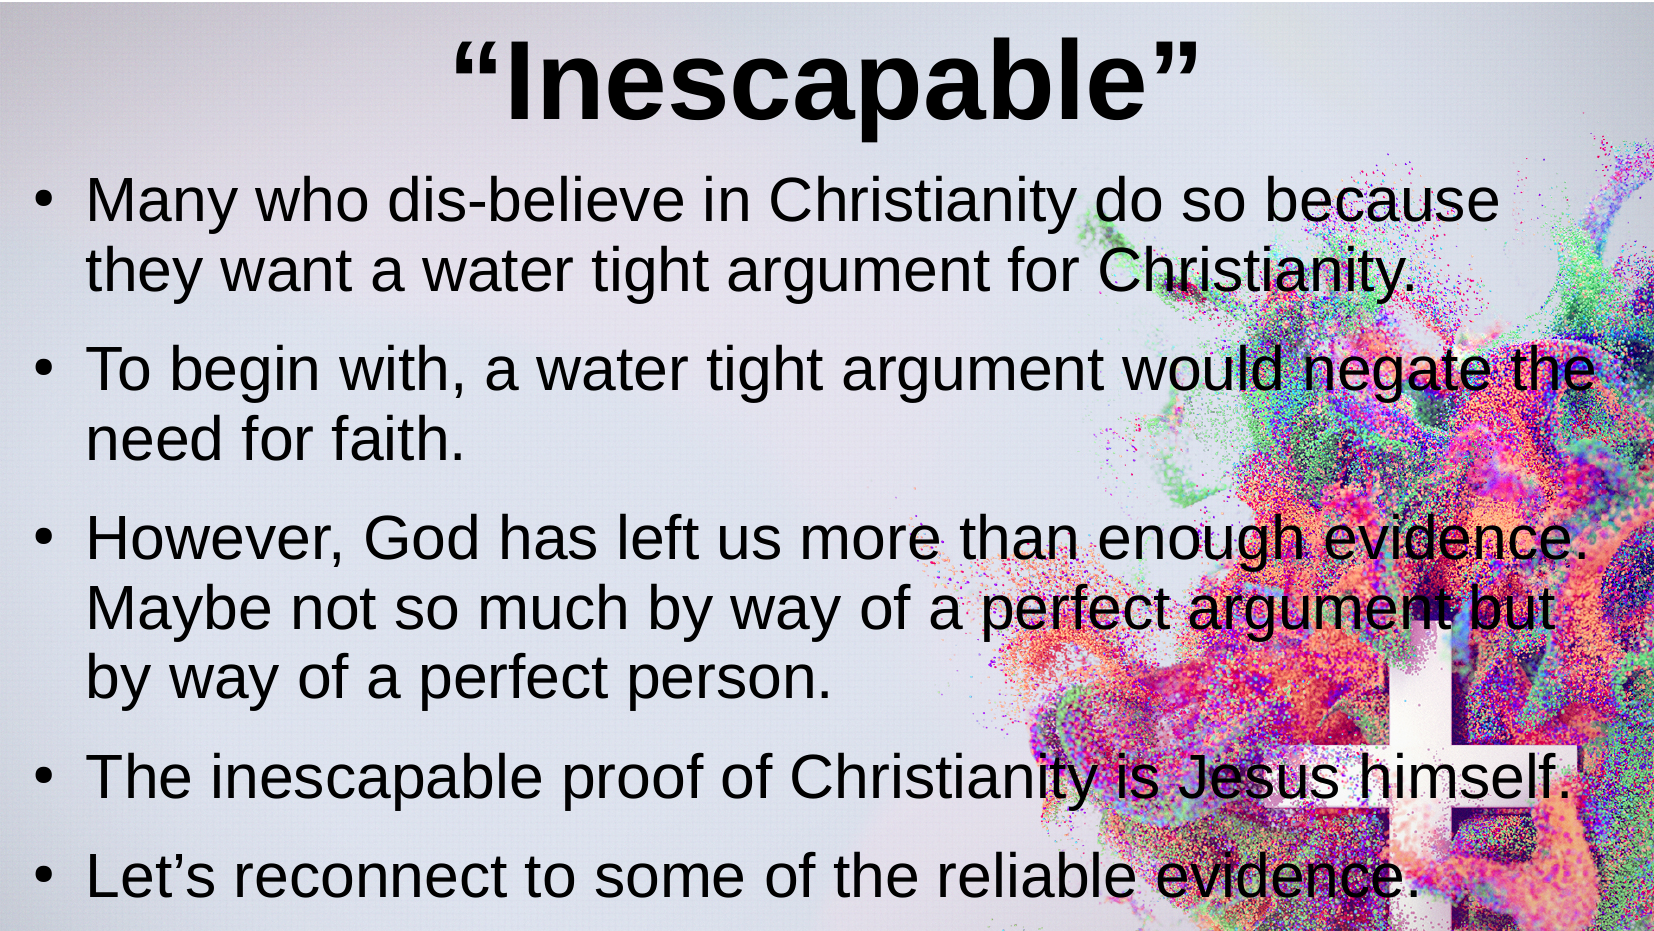

# “Inescapable”
Many who dis-believe in Christianity do so because they want a water tight argument for Christianity.
To begin with, a water tight argument would negate the need for faith.
However, God has left us more than enough evidence. Maybe not so much by way of a perfect argument but by way of a perfect person.
The inescapable proof of Christianity is Jesus himself.
Let’s reconnect to some of the reliable evidence.